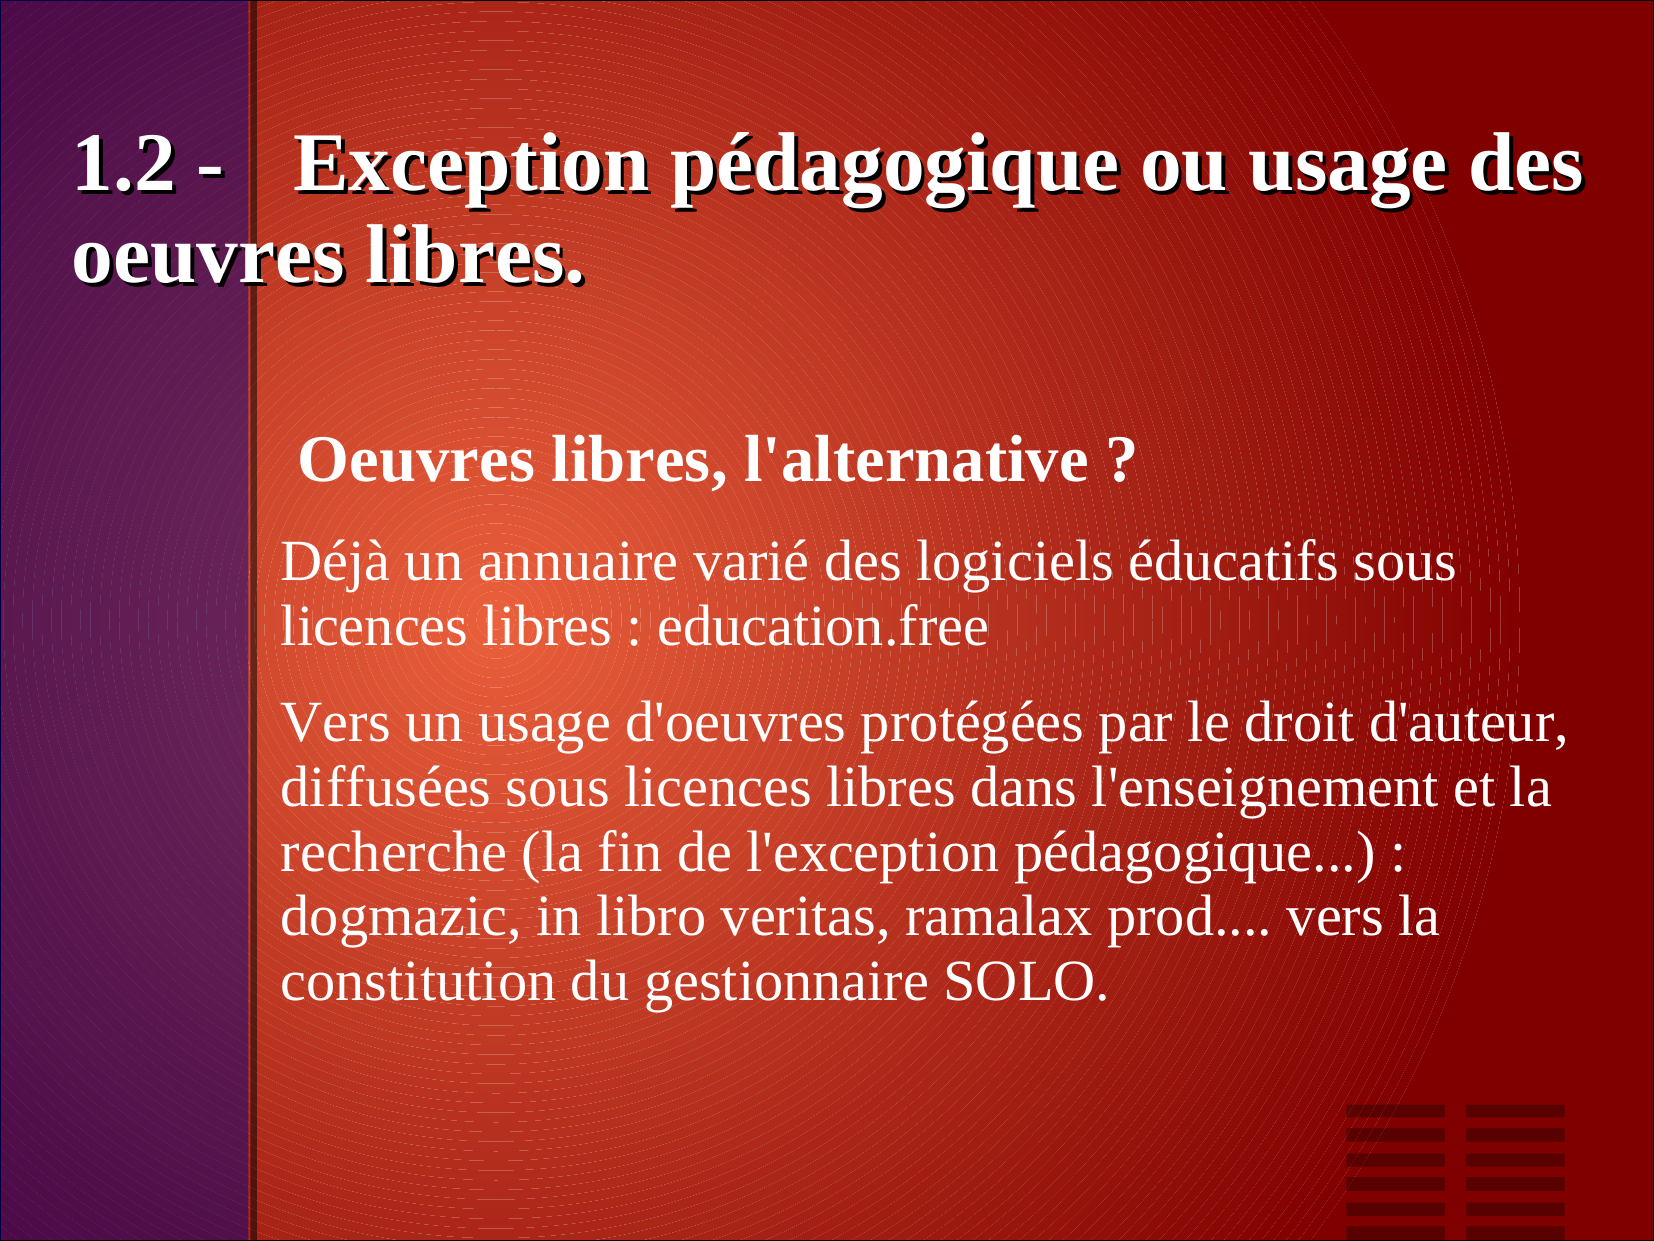

# 1.2 - 	Exception pédagogique ou usage des oeuvres libres.
 Oeuvres libres, l'alternative ?
Déjà un annuaire varié des logiciels éducatifs sous licences libres : education.free
Vers un usage d'oeuvres protégées par le droit d'auteur, diffusées sous licences libres dans l'enseignement et la recherche (la fin de l'exception pédagogique...) : dogmazic, in libro veritas, ramalax prod.... vers la constitution du gestionnaire SOLO.